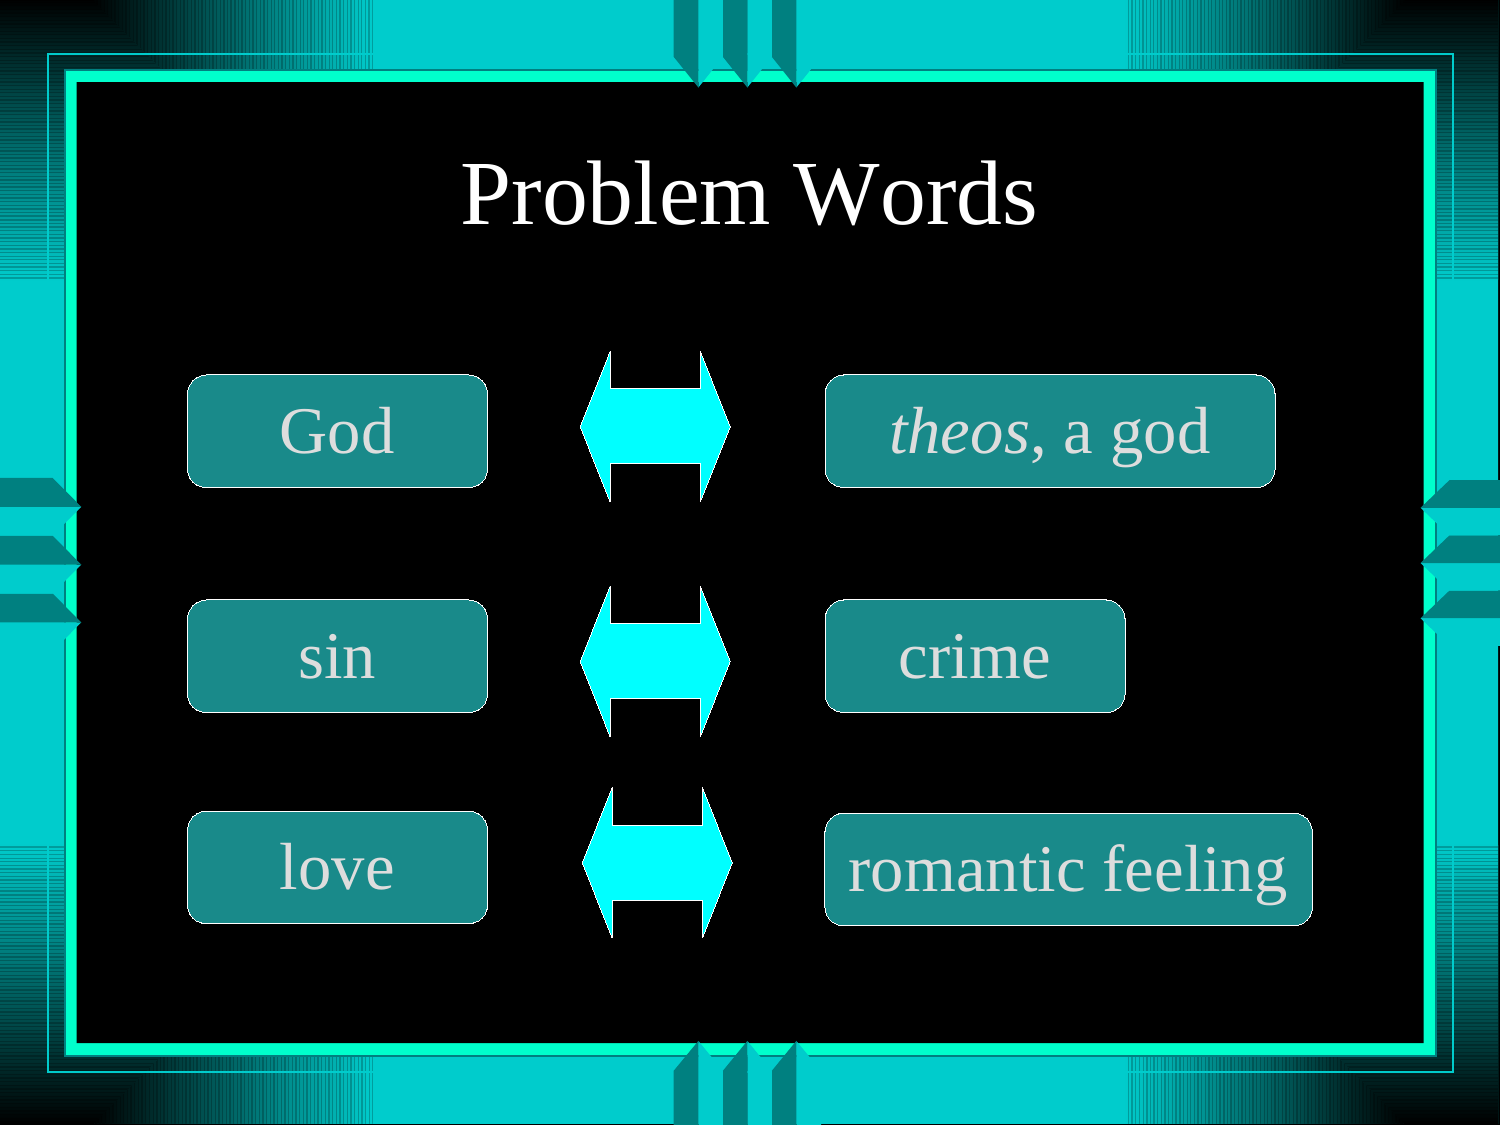

# Problem Words
God
theos, a god
crime
sin
romantic feeling
love